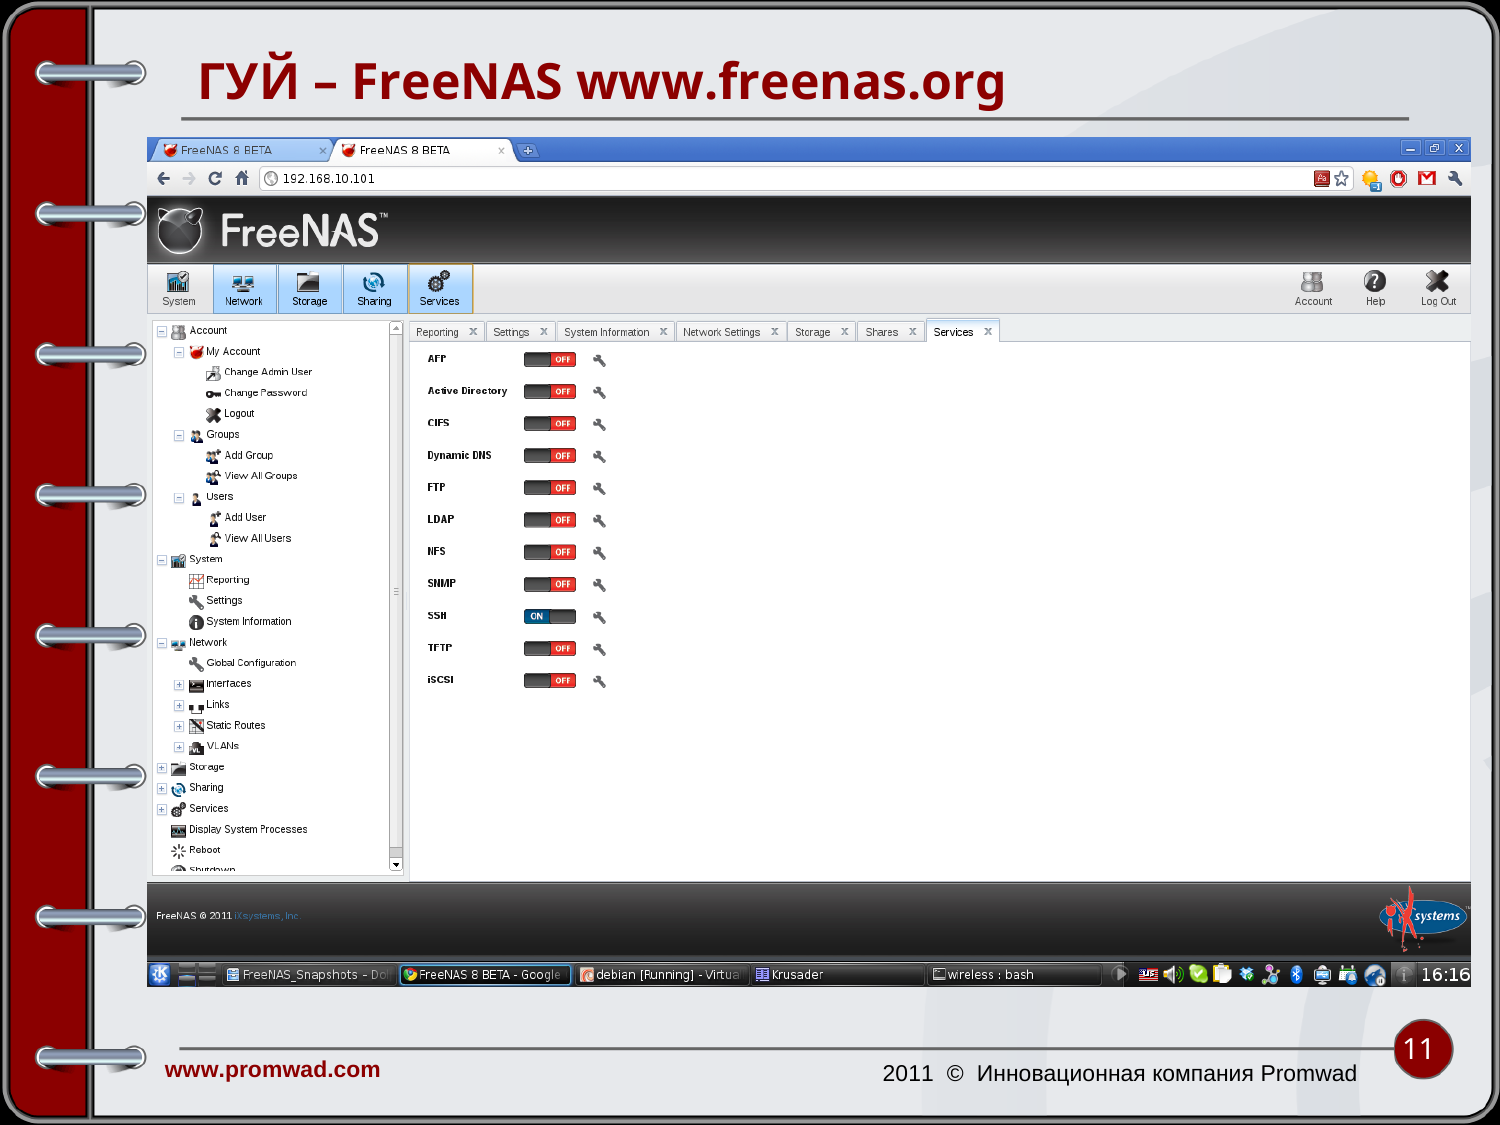

ГУЙ – FreeNAS www.freenas.org
www.promwad.com
2011 © Инновационная компания Promwad